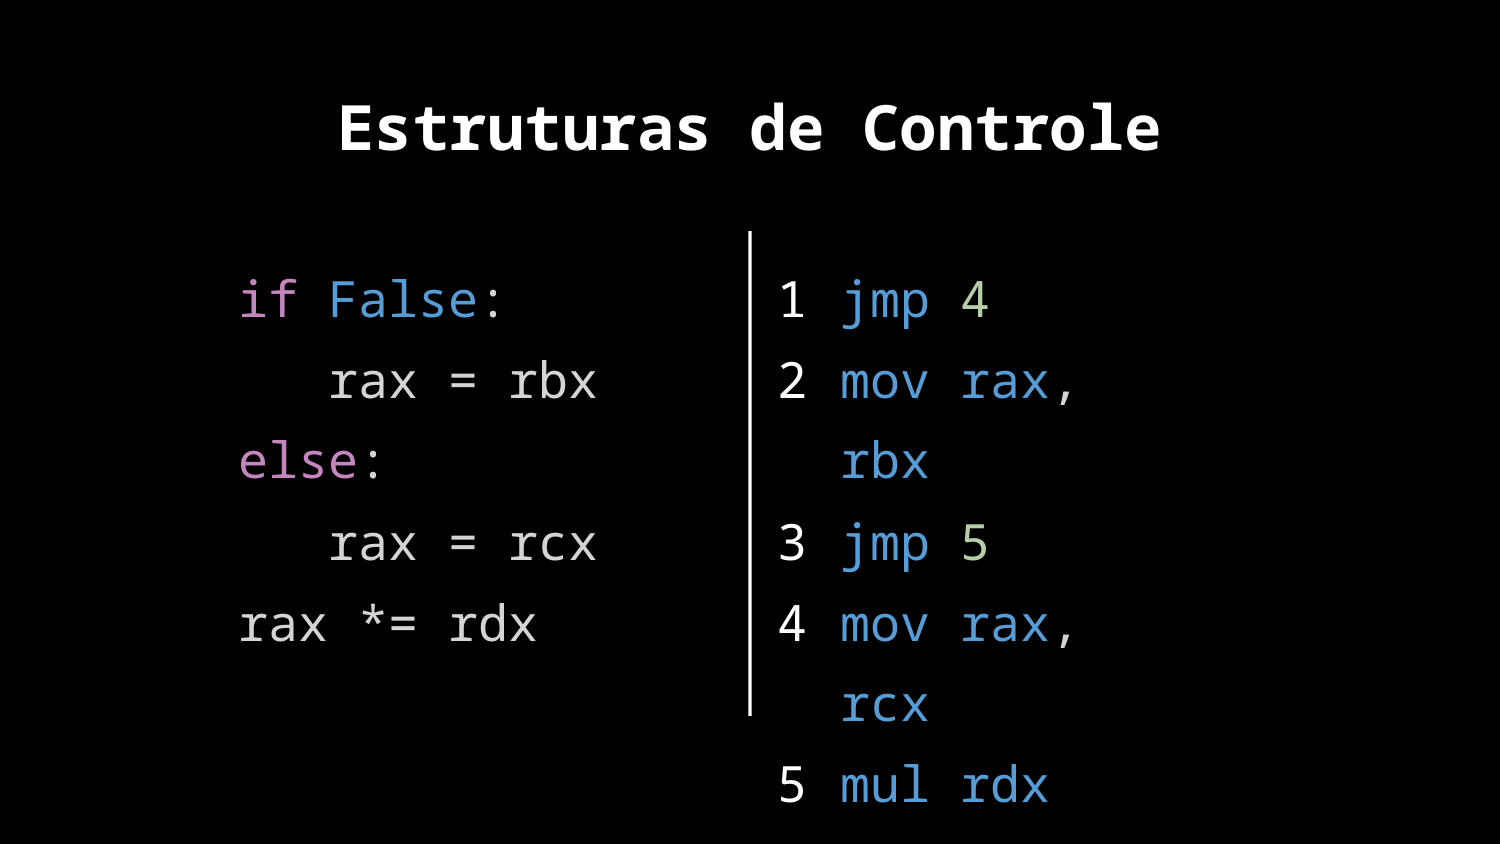

# Estruturas de Controle
if False:
 rax = rbx
else:
 rax = rcx
rax *= rdx
jmp 4
mov rax, rbx
jmp 5
mov rax, rcx
mul rdx